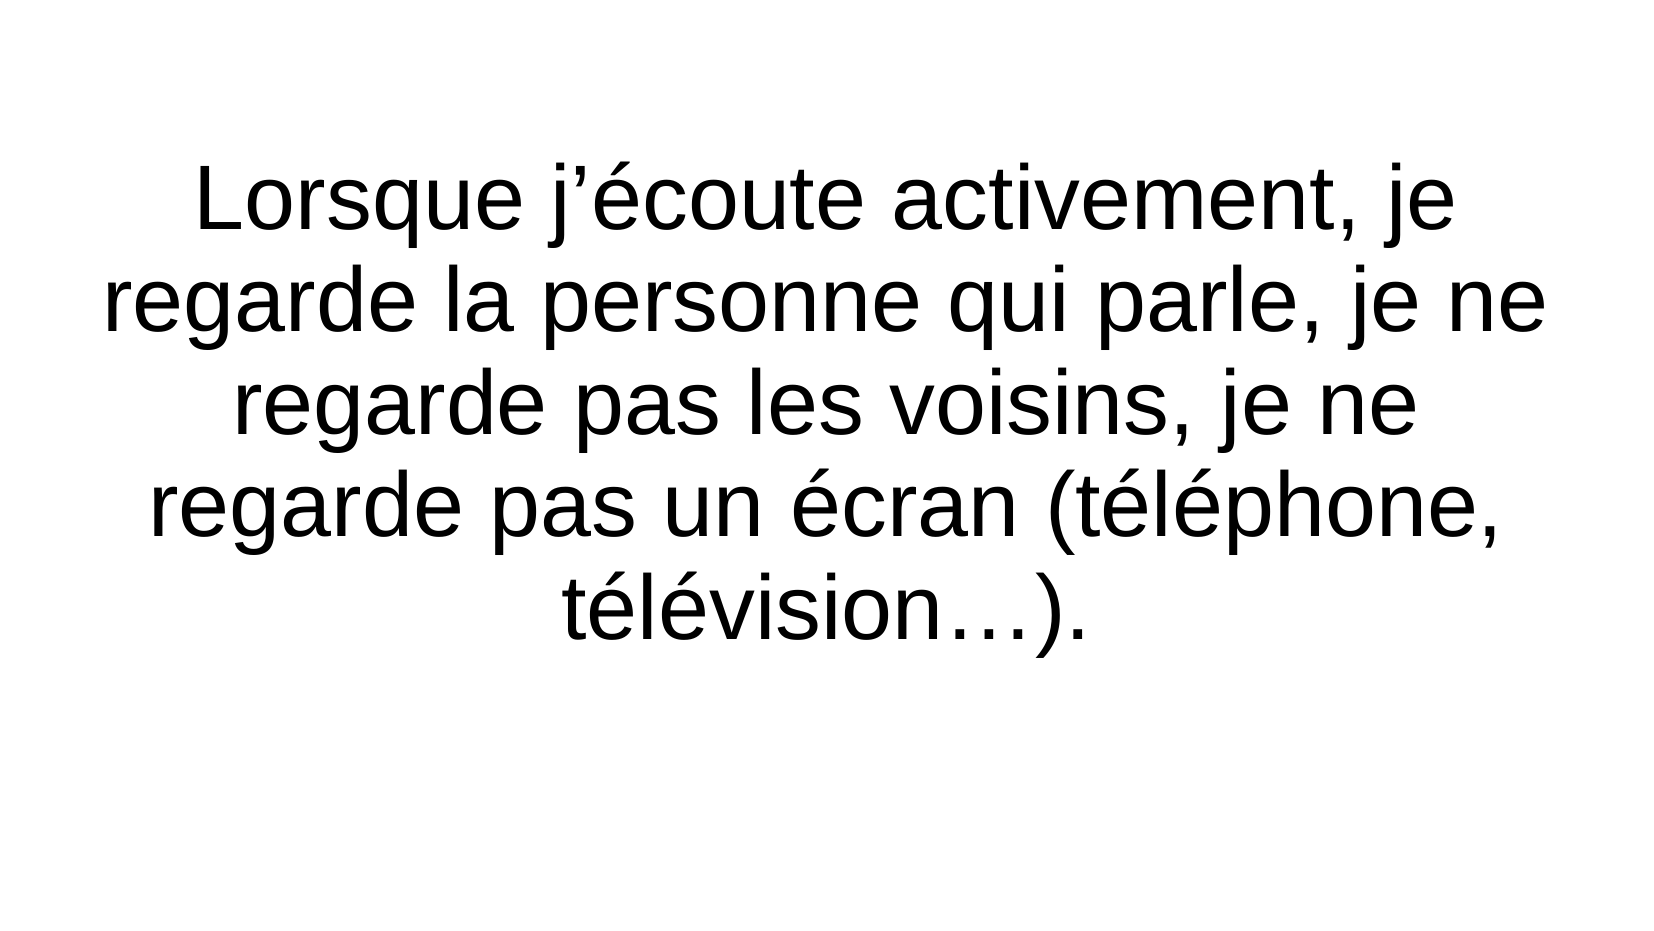

# Lorsque j’écoute activement, je regarde la personne qui parle, je ne regarde pas les voisins, je ne regarde pas un écran (téléphone, télévision…).